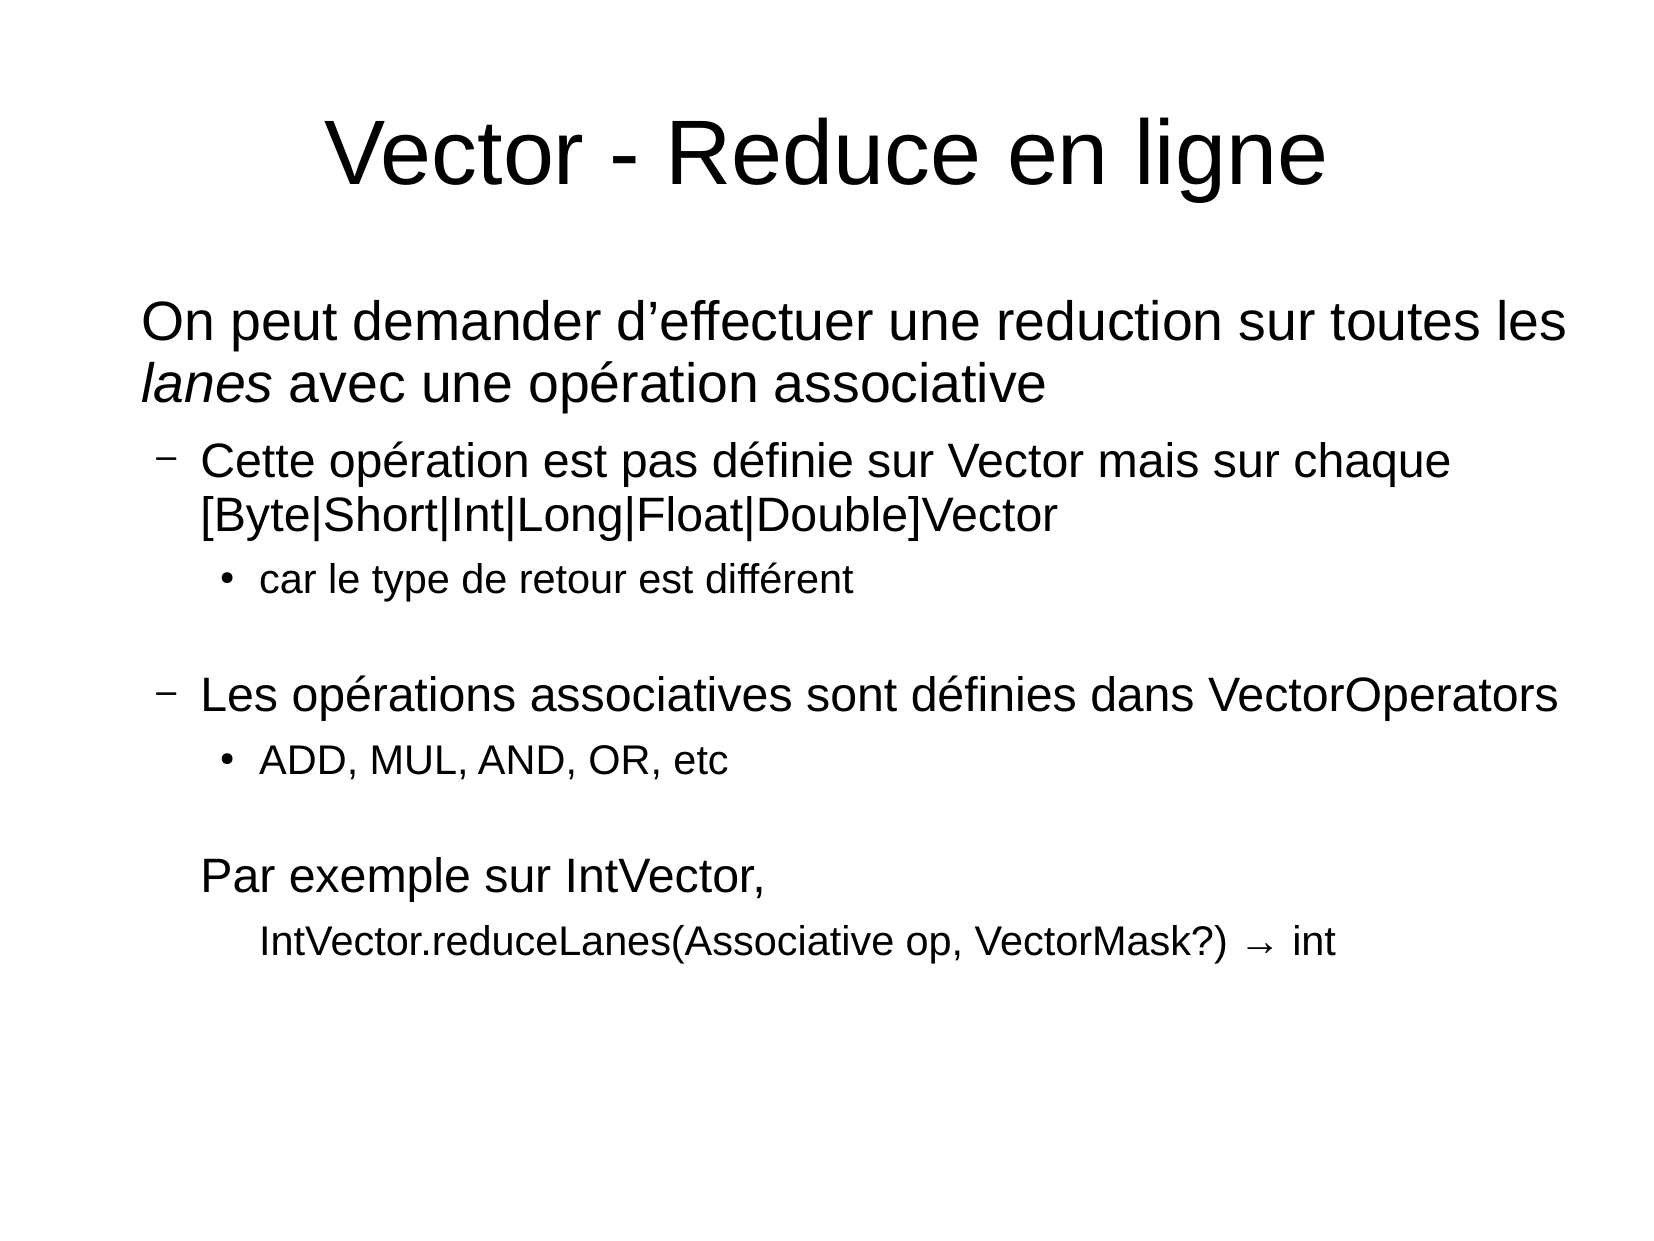

# Vector - Reduce en ligne
On peut demander d’effectuer une reduction sur toutes les lanes avec une opération associative
Cette opération est pas définie sur Vector mais sur chaque [Byte|Short|Int|Long|Float|Double]Vector
car le type de retour est différent
Les opérations associatives sont définies dans VectorOperators
ADD, MUL, AND, OR, etc
Par exemple sur IntVector,
IntVector.reduceLanes(Associative op, VectorMask?) → int